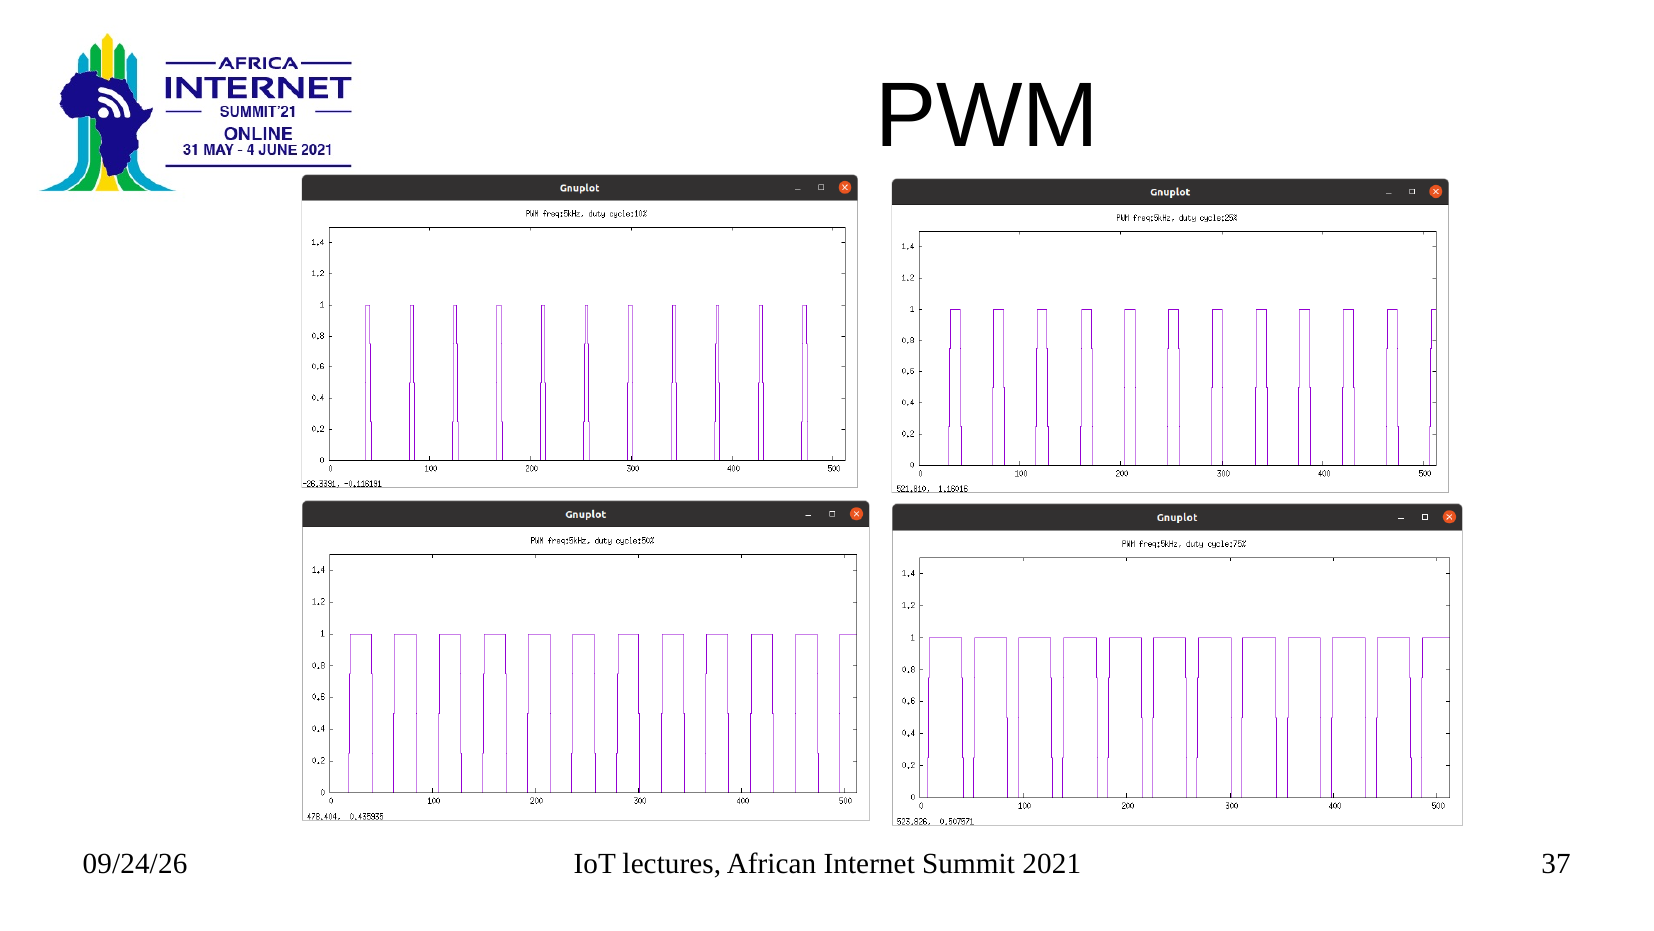

# PWM
IoT lectures, African Internet Summit 2021
37